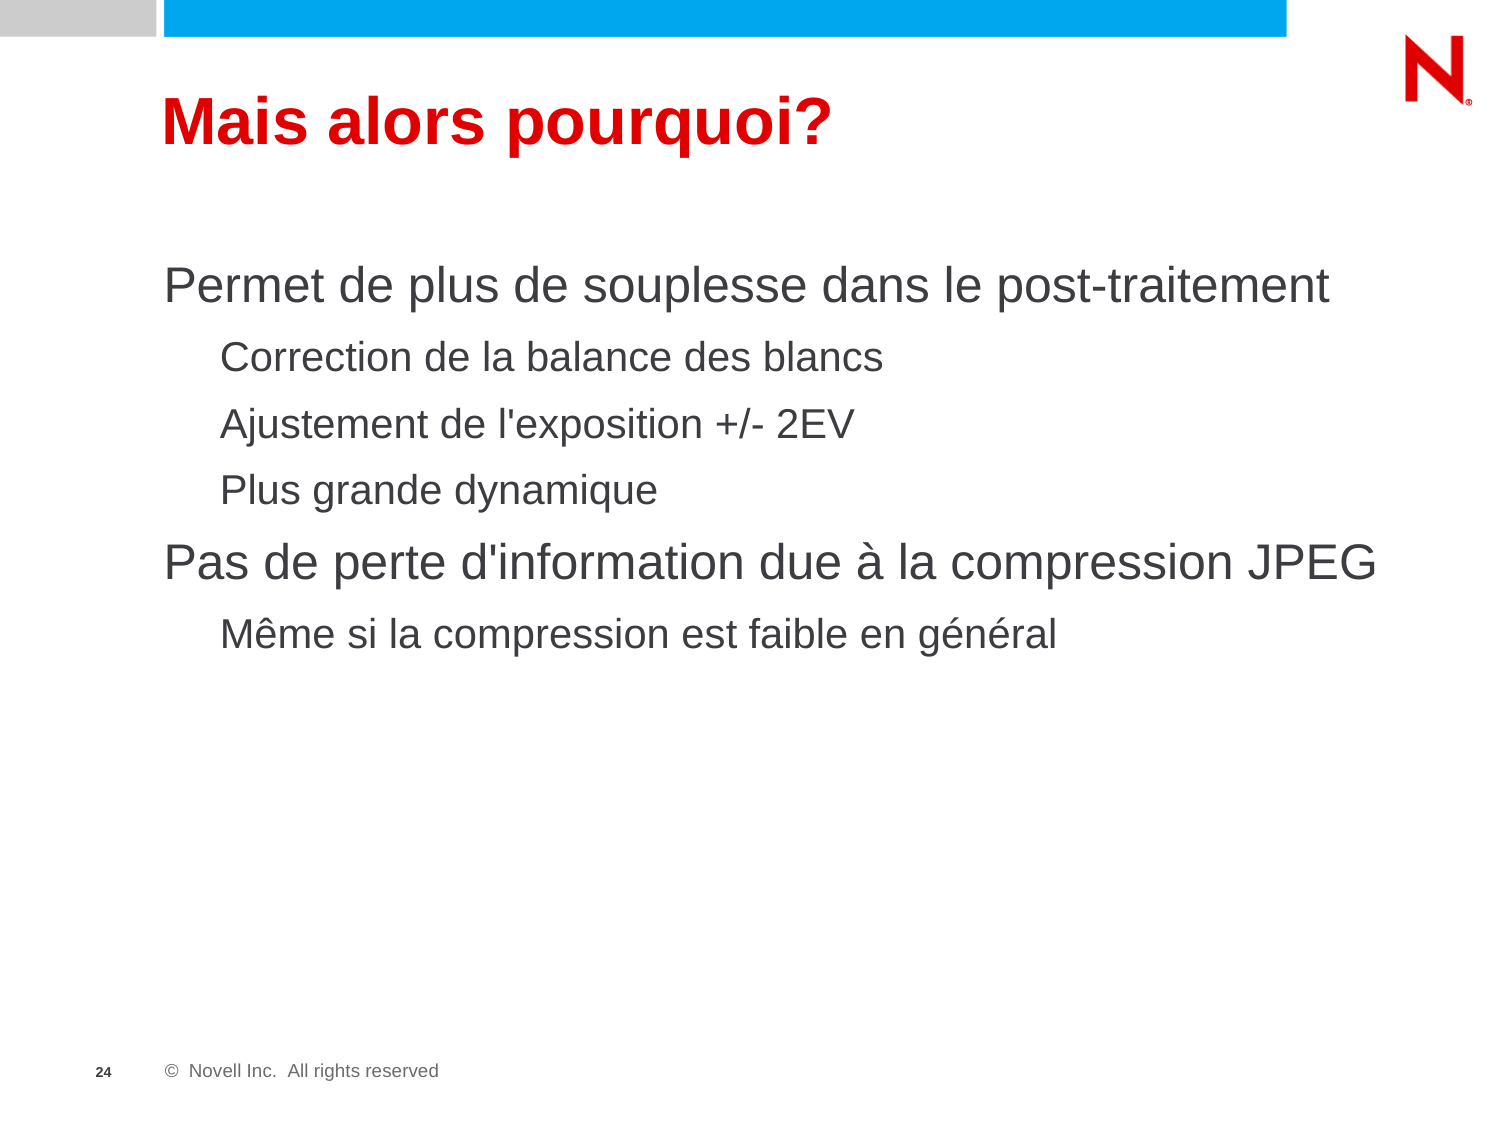

# Mais alors pourquoi?
Permet de plus de souplesse dans le post-traitement
Correction de la balance des blancs
Ajustement de l'exposition +/- 2EV
Plus grande dynamique
Pas de perte d'information due à la compression JPEG
Même si la compression est faible en général